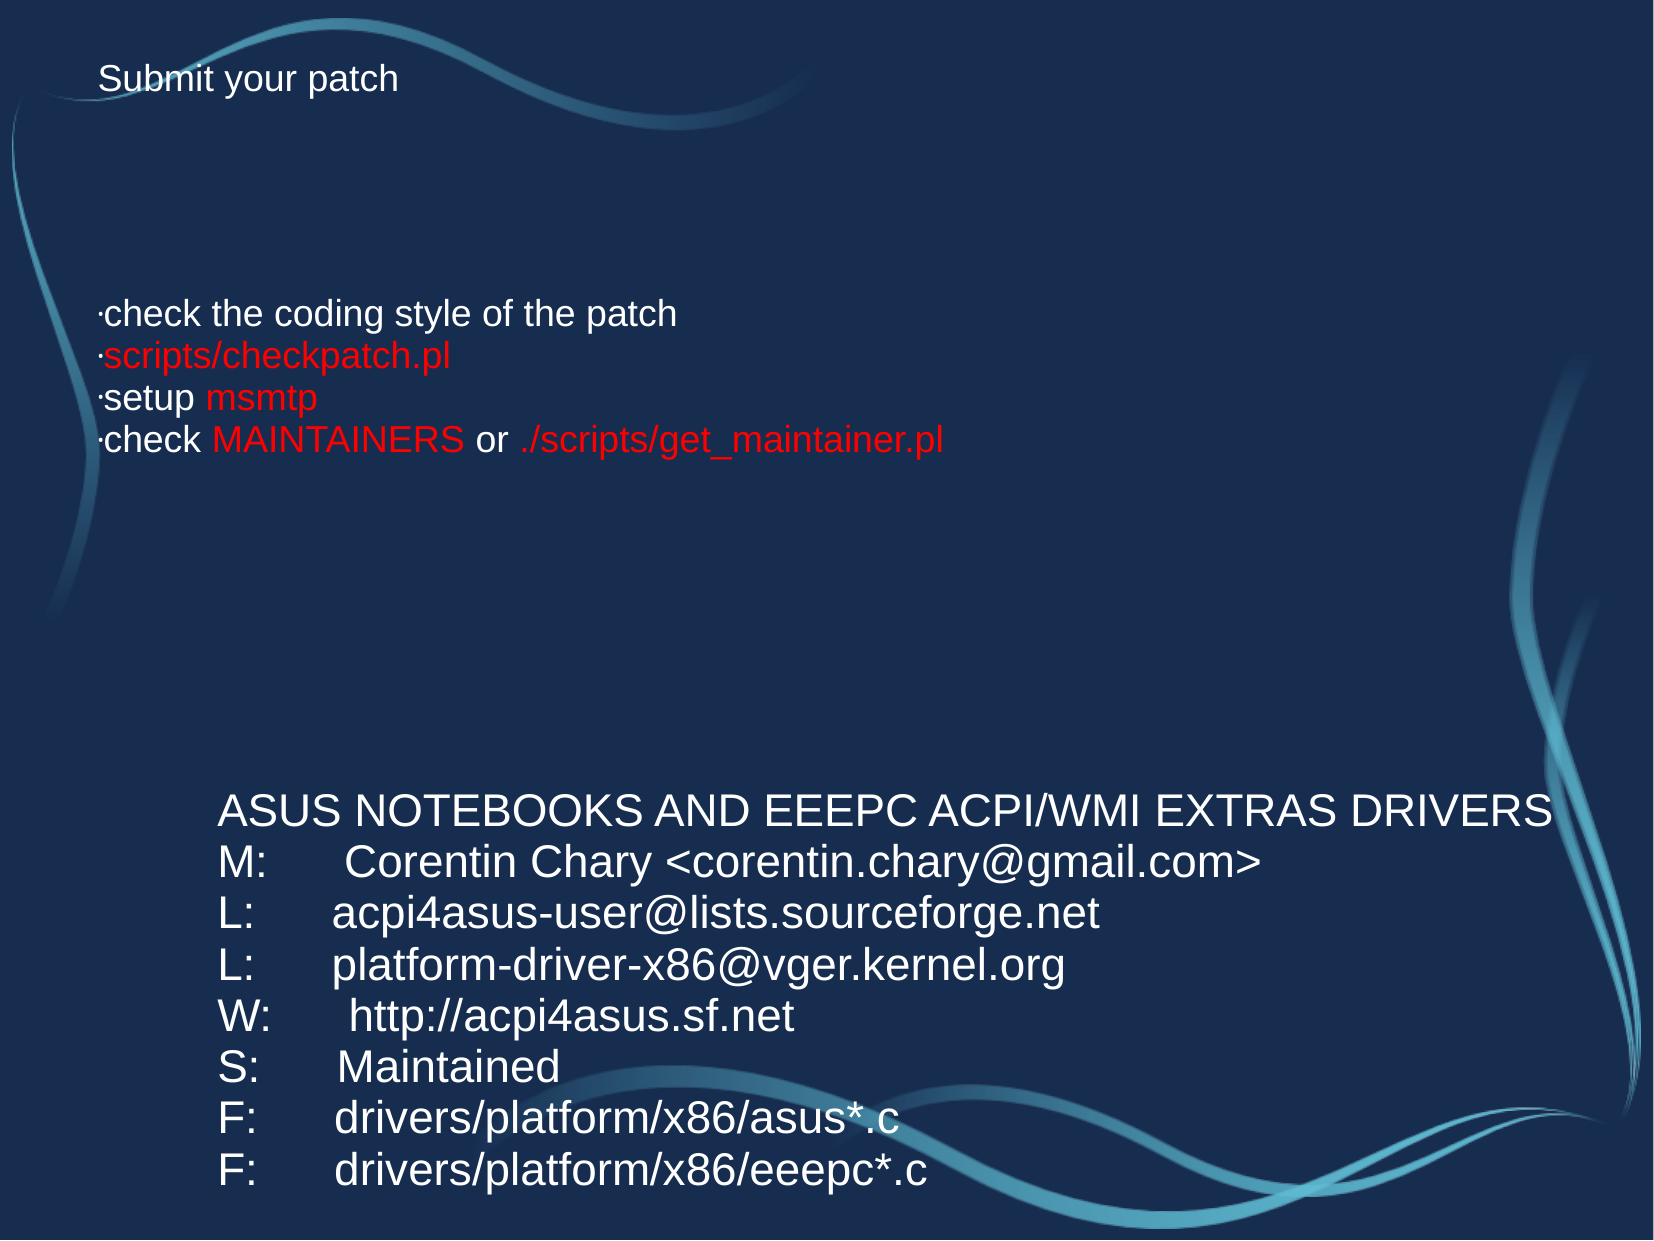

Submit your patch
check the coding style of the patch
scripts/checkpatch.pl
setup msmtp
check MAINTAINERS or ./scripts/get_maintainer.pl
ASUS NOTEBOOKS AND EEEPC ACPI/WMI EXTRAS DRIVERS
M: Corentin Chary <corentin.chary@gmail.com>
L: acpi4asus-user@lists.sourceforge.net
L: platform-driver-x86@vger.kernel.org
W: http://acpi4asus.sf.net
S: Maintained
F: drivers/platform/x86/asus*.c
F: drivers/platform/x86/eeepc*.c